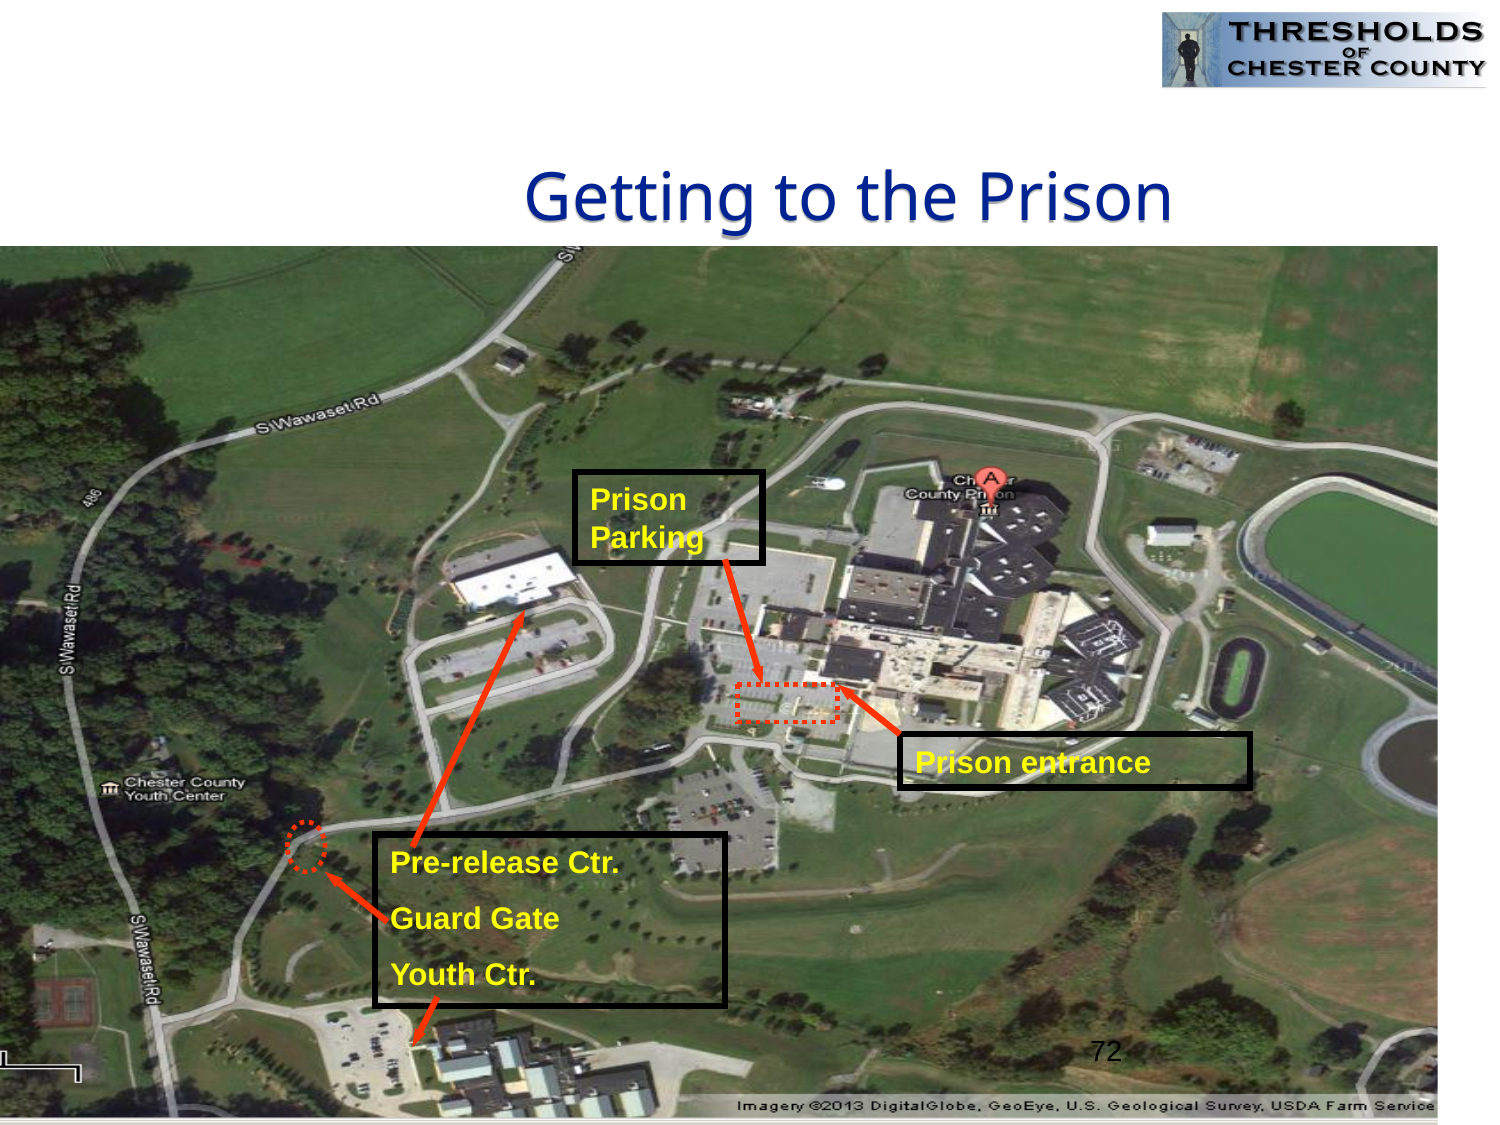

# Getting to the Prison
Prison Parking
Prison entrance
Pre-release Ctr.
Guard Gate
Youth Ctr.